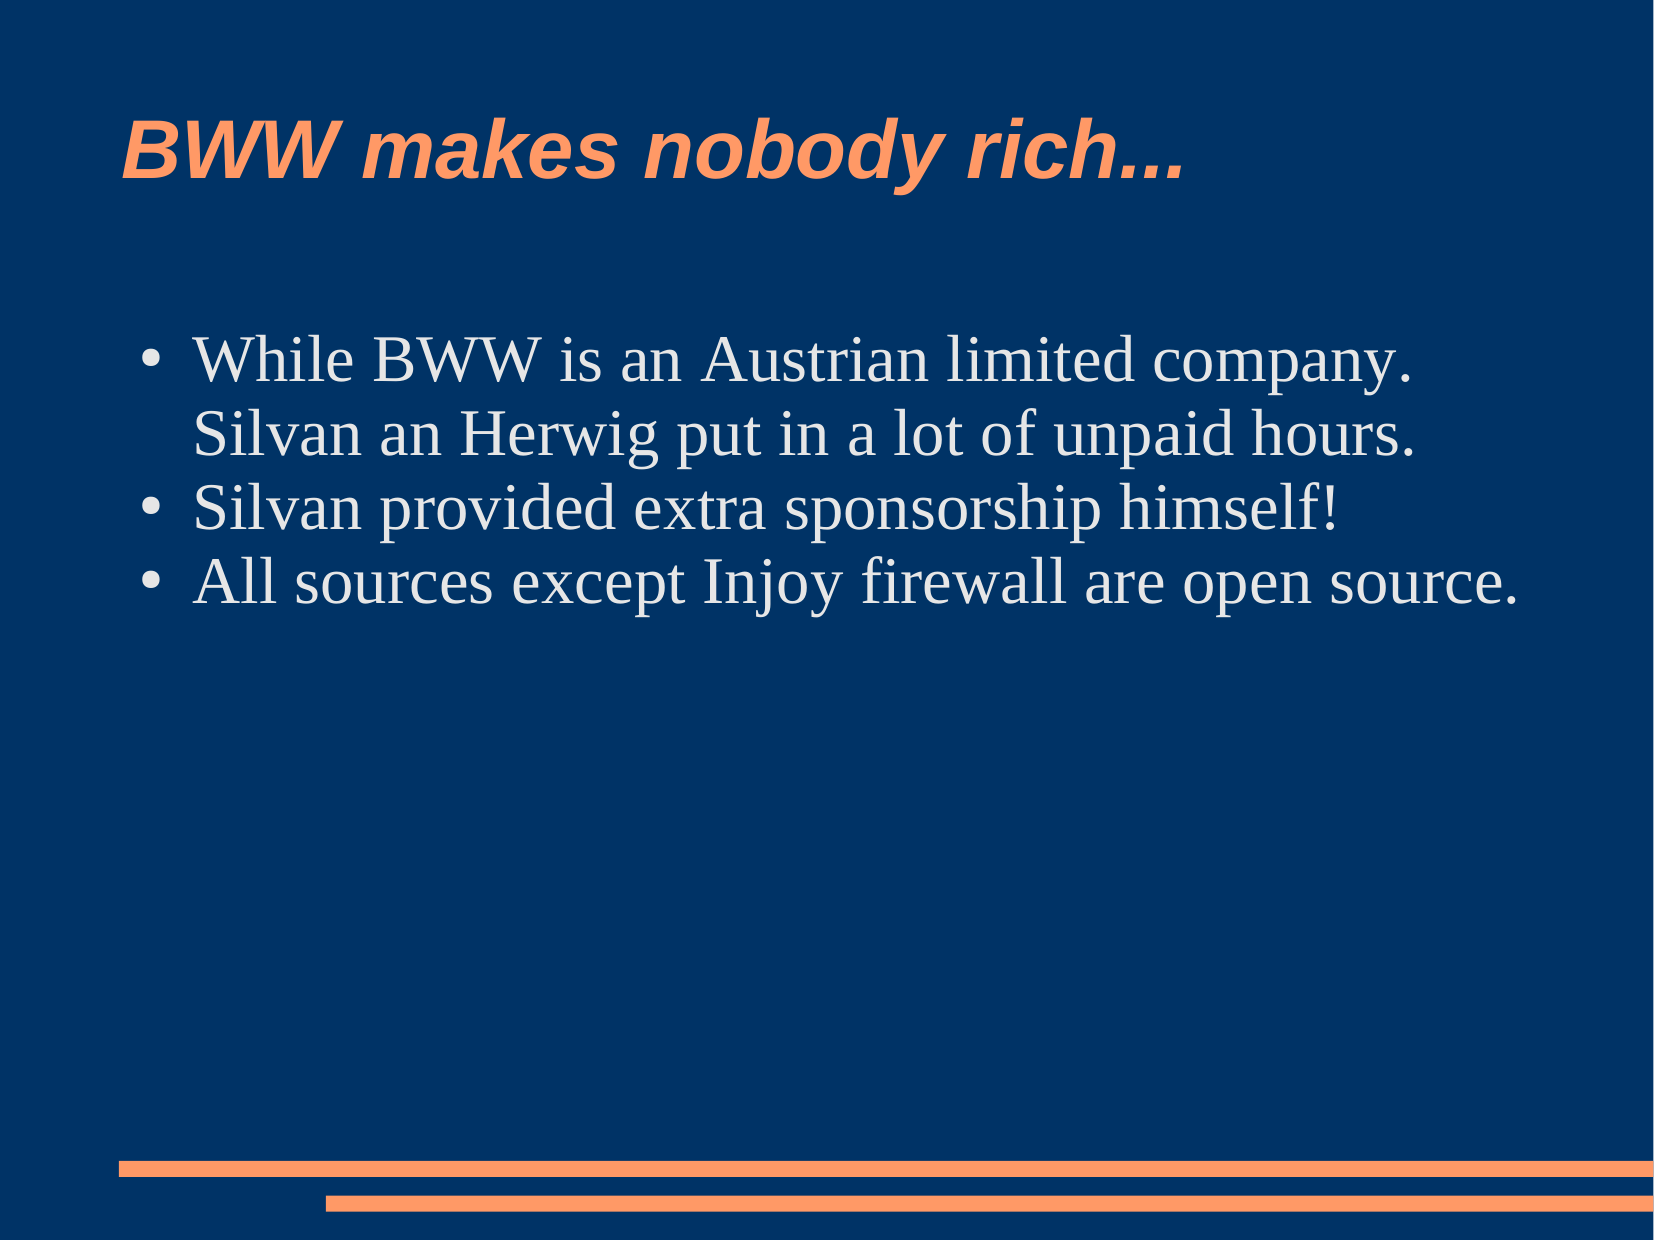

# BWW makes nobody rich...
While BWW is an Austrian limited company.
Silvan an Herwig put in a lot of unpaid hours.
Silvan provided extra sponsorship himself!
All sources except Injoy firewall are open source.